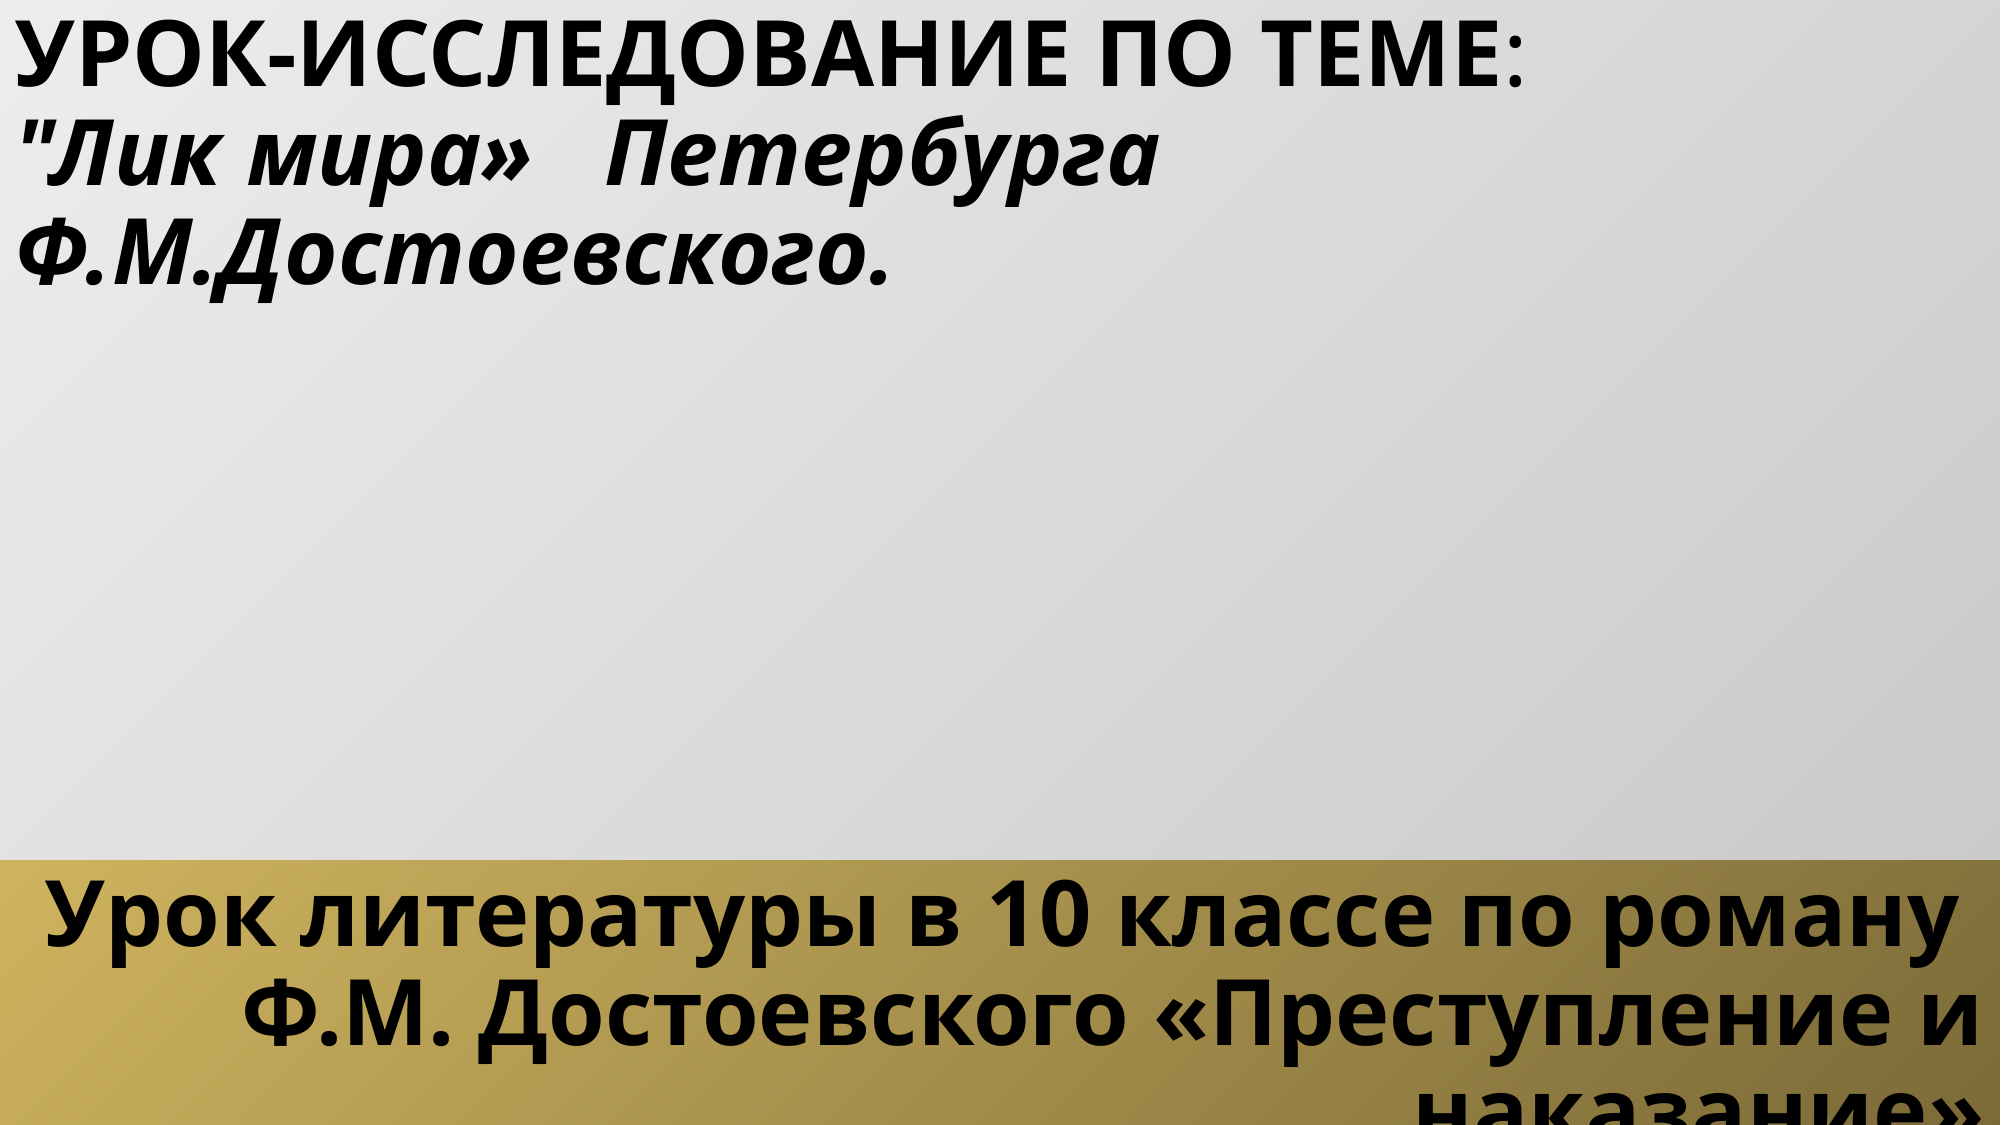

# УРОК-ИССЛЕДОВАНИЕ ПО ТЕМЕ: "Лик мира» Петербурга Ф.М.Достоевского.
Урок литературы в 10 классе по роману
Ф.М. Достоевского «Преступление и наказание»
Подготовила учитель русского языка и литературы
Е.В.Муравлева